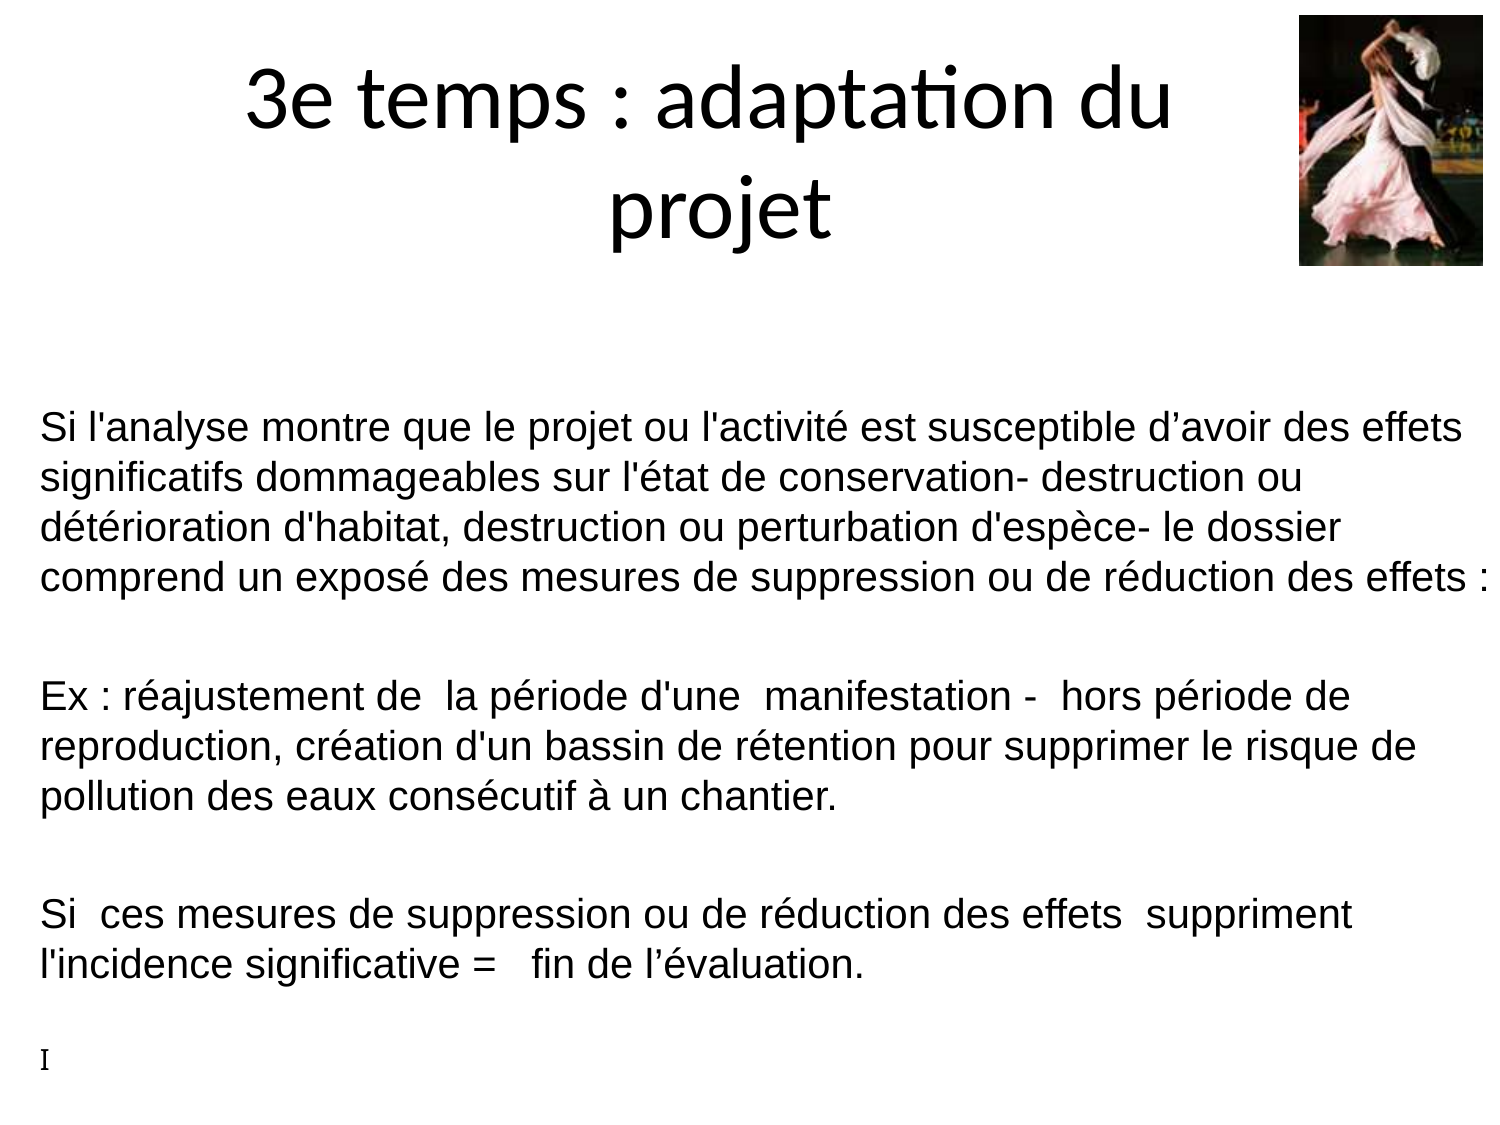

3e temps : adaptation du
projet
Si l'analyse montre que le projet ou l'activité est susceptible d’avoir des effets significatifs dommageables sur l'état de conservation- destruction ou détérioration d'habitat, destruction ou perturbation d'espèce- le dossier comprend un exposé des mesures de suppression ou de réduction des effets :
Ex : réajustement de la période d'une manifestation - hors période de reproduction, création d'un bassin de rétention pour supprimer le risque de pollution des eaux consécutif à un chantier.
Si ces mesures de suppression ou de réduction des effets suppriment l'incidence significative = fin de l’évaluation.
I